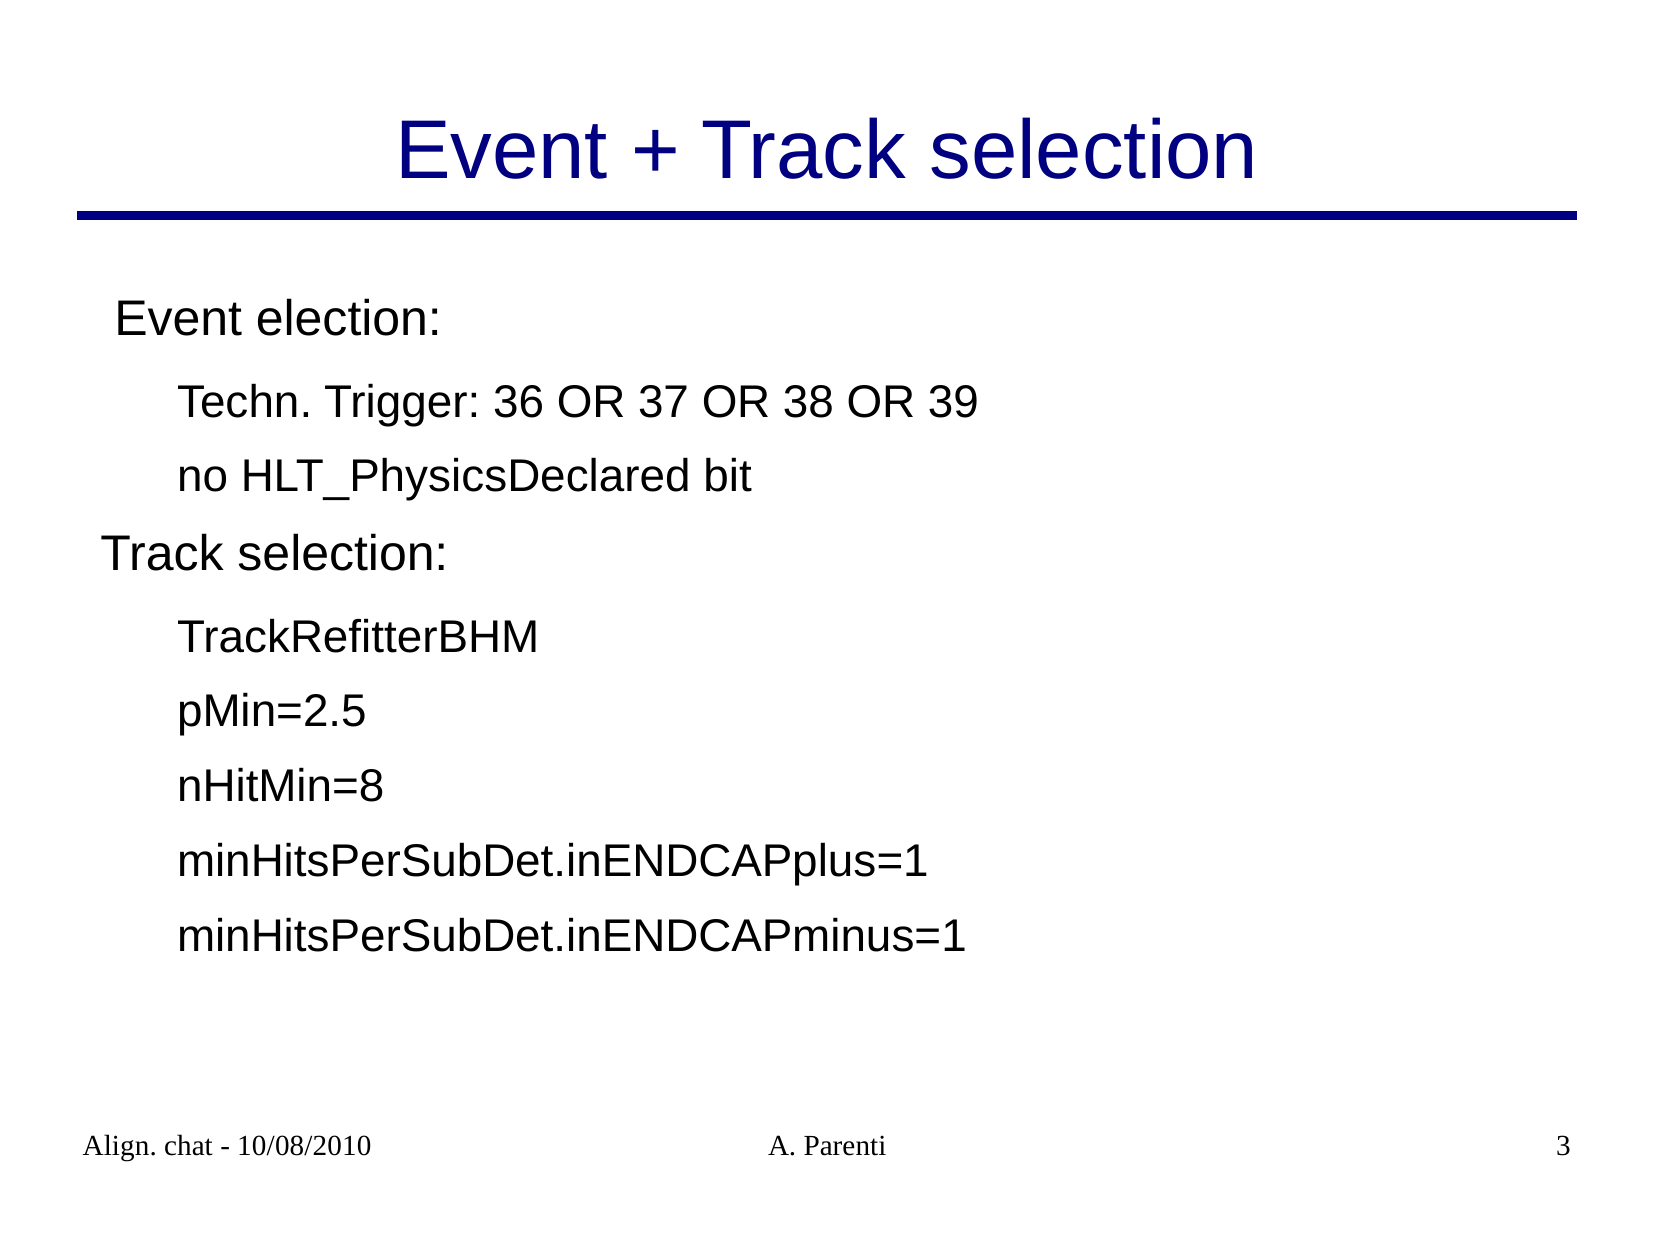

# Event + Track selection
 Event election:
Techn. Trigger: 36 OR 37 OR 38 OR 39
no HLT_PhysicsDeclared bit
Track selection:
TrackRefitterBHM
pMin=2.5
nHitMin=8
minHitsPerSubDet.inENDCAPplus=1
minHitsPerSubDet.inENDCAPminus=1
3